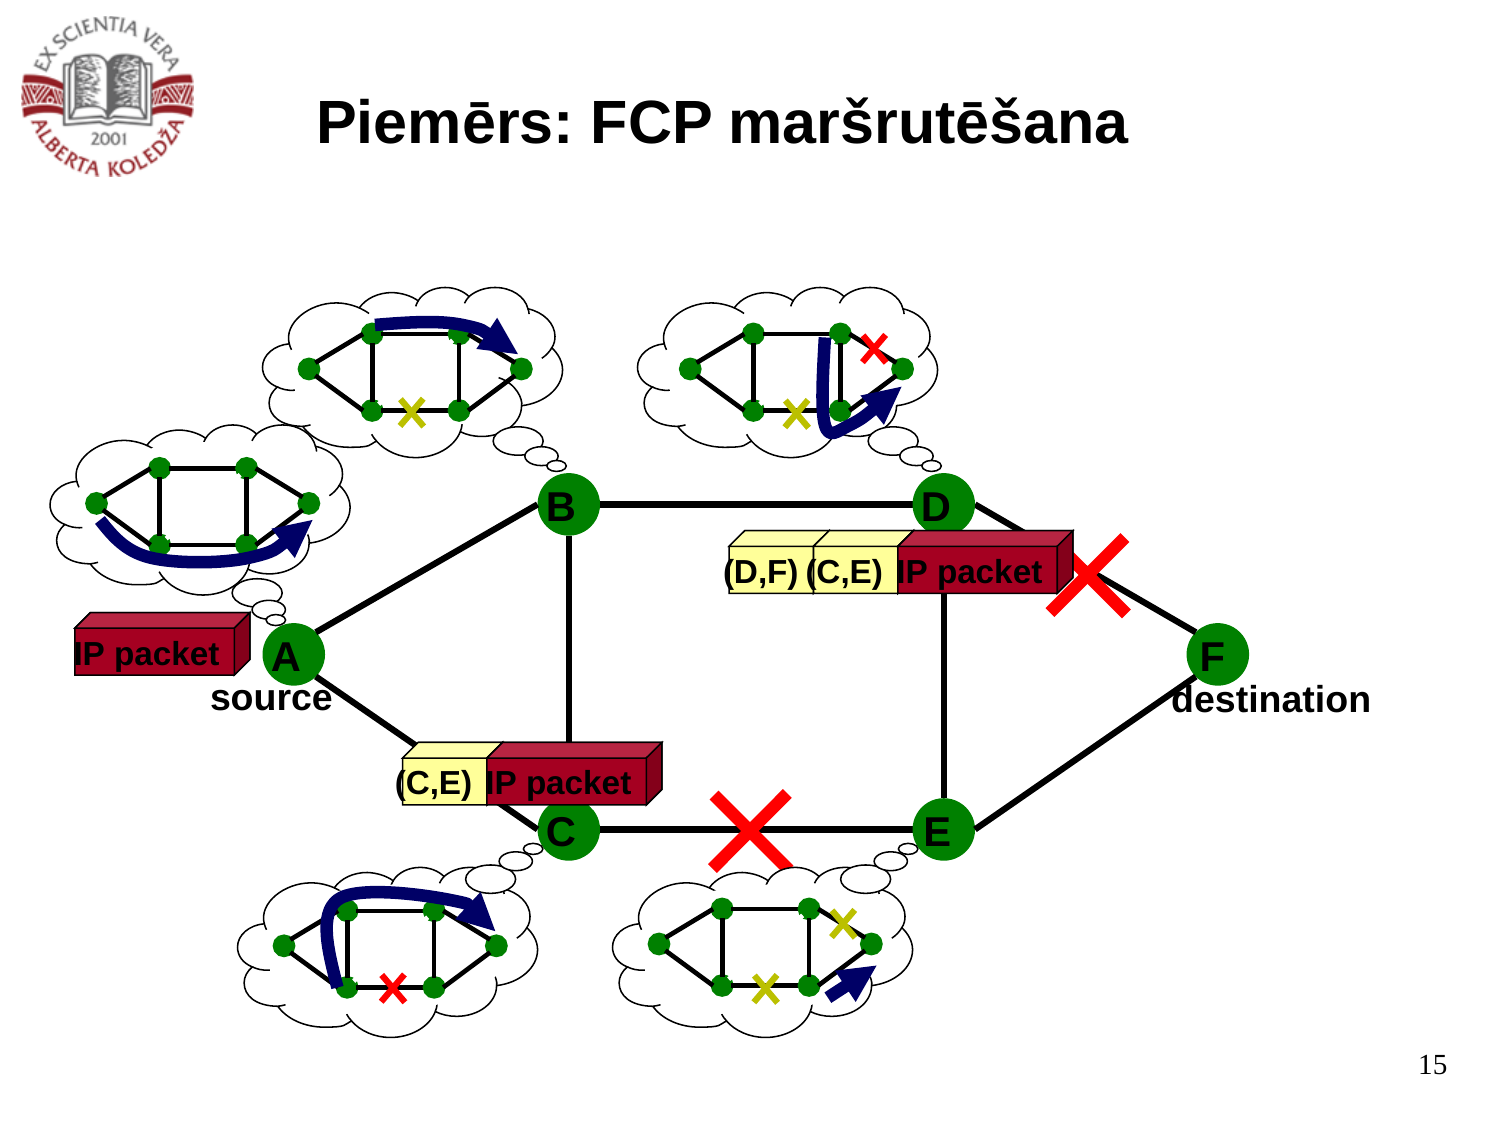

# Piemērs: FCP maršrutēšana
B
D
(D,F)
(C,E)
IP packet
IP packet
A
F
source
destination
(C,E)
IP packet
C
E